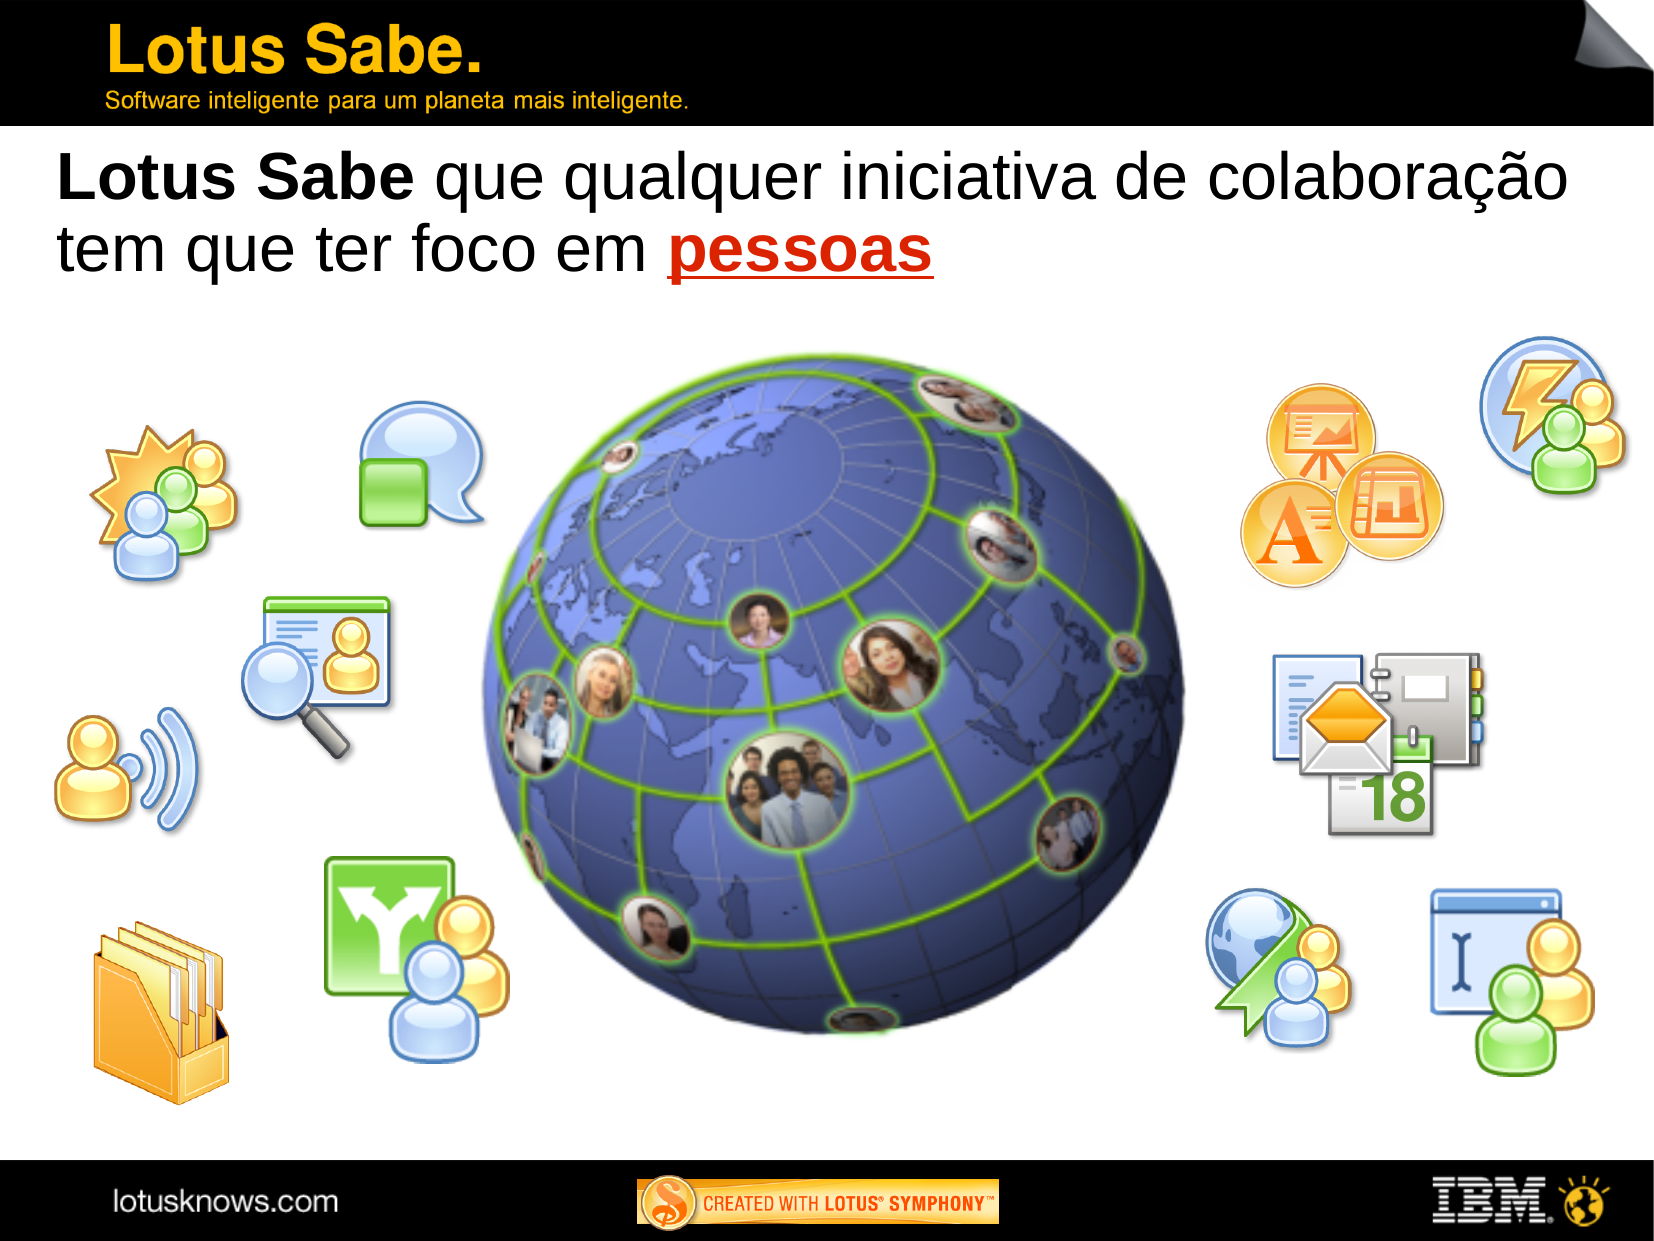

# Lotus Sabe que qualquer iniciativa de colaboração tem que ter foco em pessoas